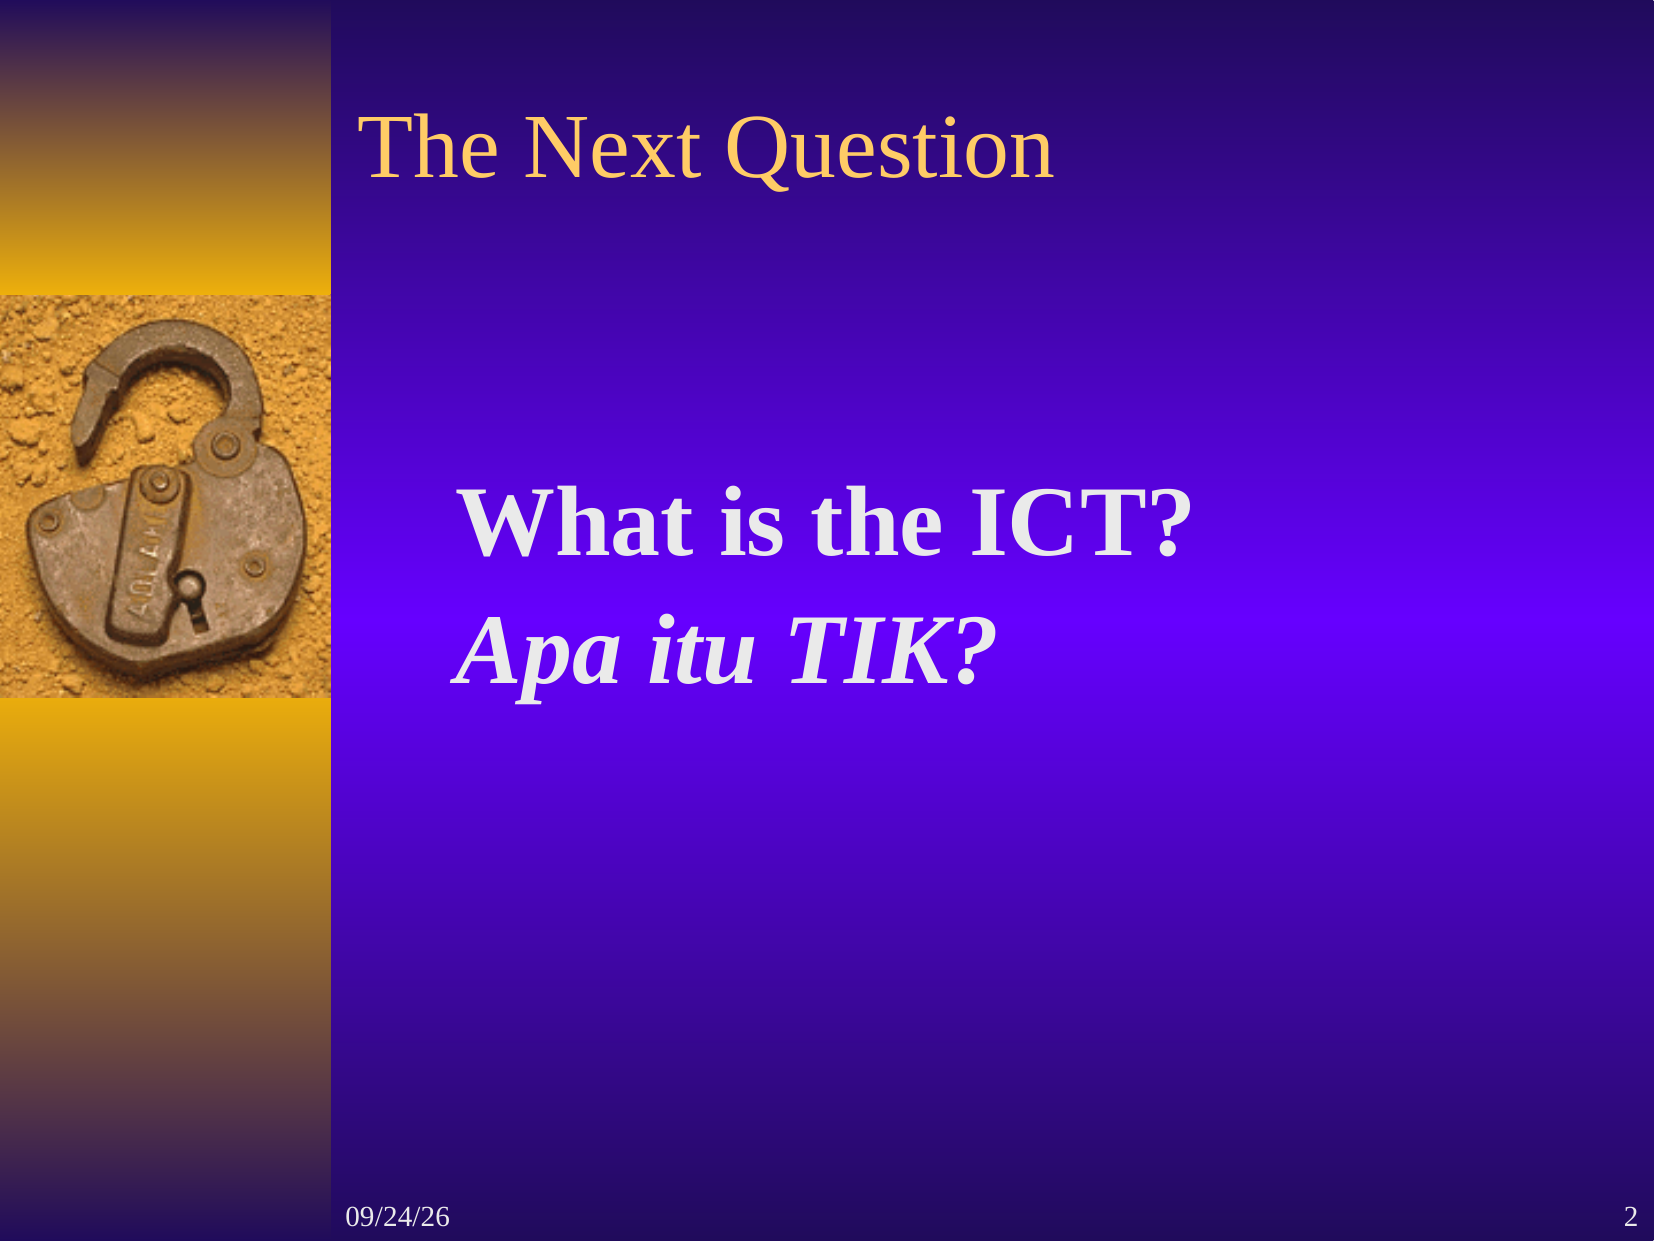

# The Next Question
What is the ICT?
Apa itu TIK?
2